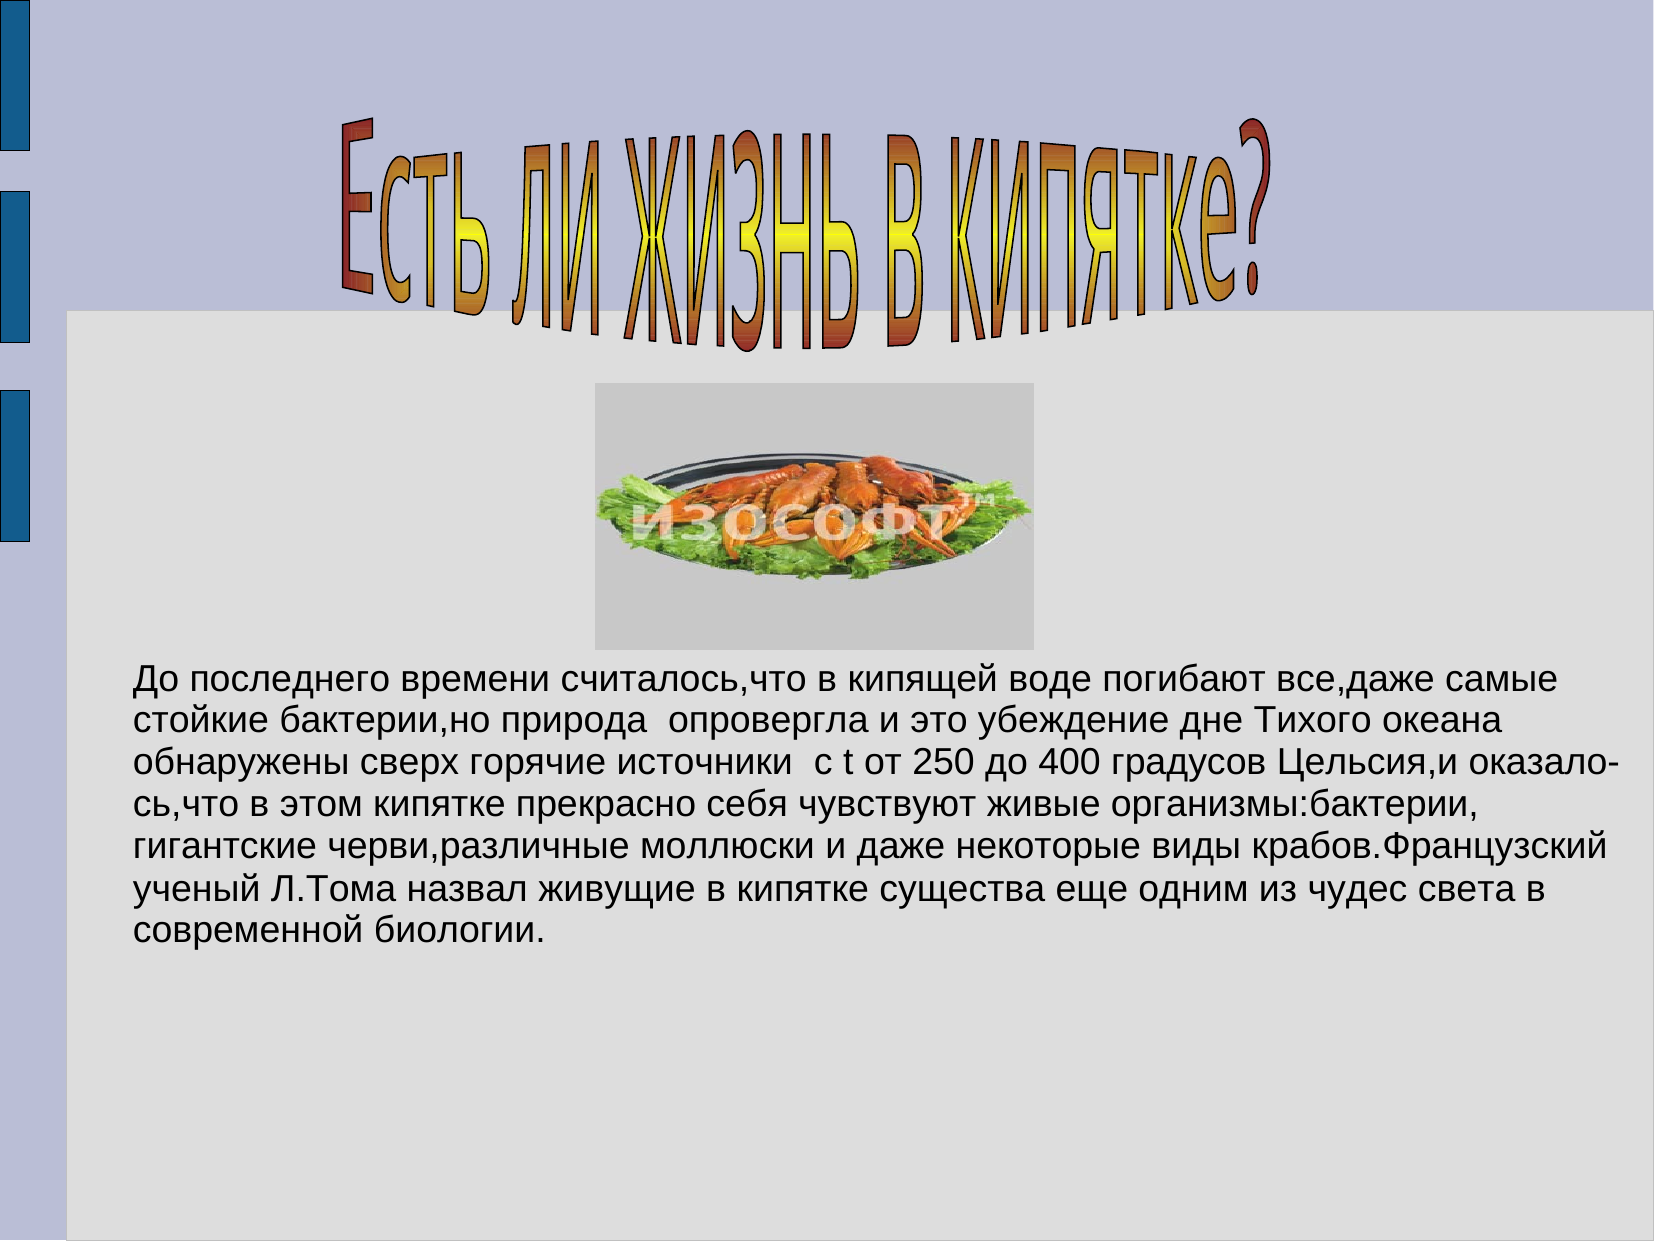

Есть ли жизнь в кипятке?
До последнего времени считалось,что в кипящей воде погибают все,даже самые
стойкие бактерии,но природа опровергла и это убеждение дне Тихого океана
обнаружены сверх горячие источники с t от 250 до 400 градусов Цельсия,и оказало-
сь,что в этом кипятке прекрасно себя чувствуют живые организмы:бактерии,
гигантские черви,различные моллюски и даже некоторые виды крабов.Французский
ученый Л.Тома назвал живущие в кипятке существа еще одним из чудес света в
современной биологии.